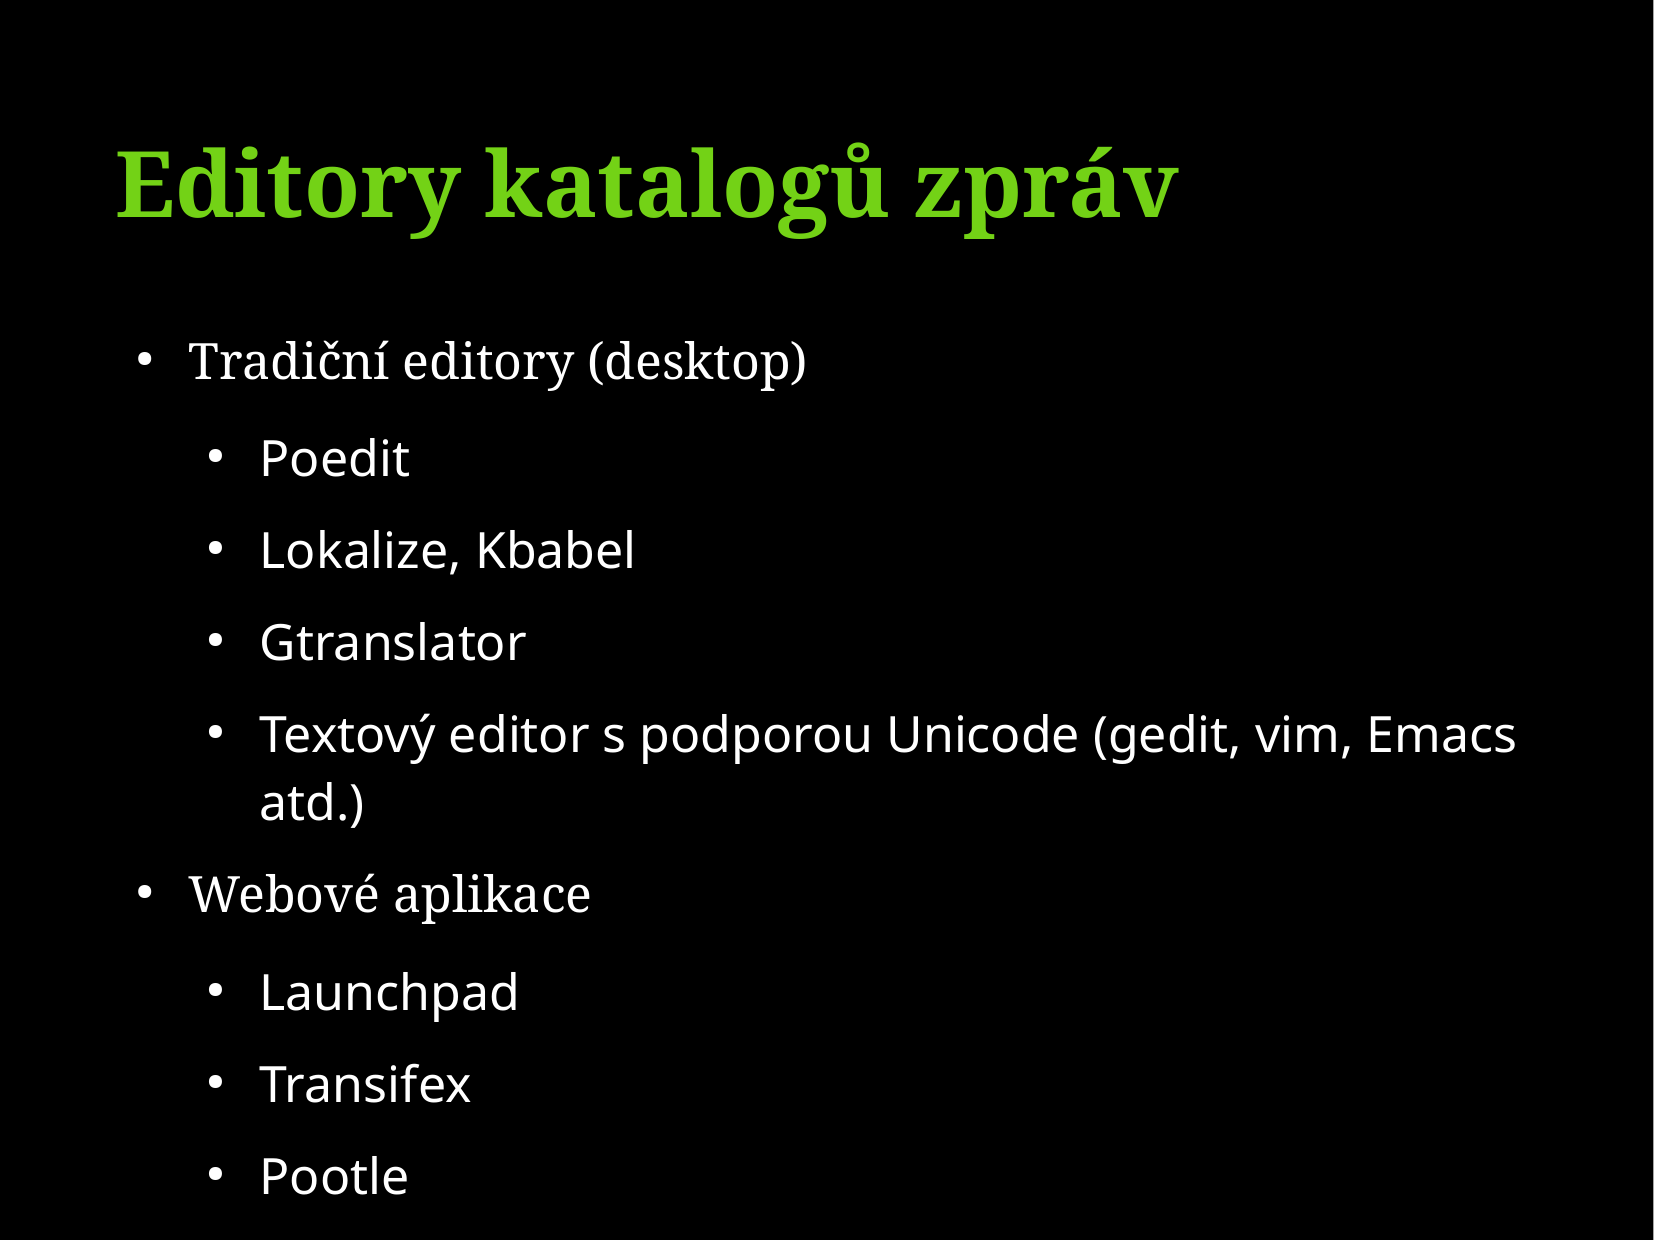

# Editory katalogů zpráv
Tradiční editory (desktop)
Poedit
Lokalize, Kbabel
Gtranslator
Textový editor s podporou Unicode (gedit, vim, Emacs atd.)
Webové aplikace
Launchpad
Transifex
Pootle